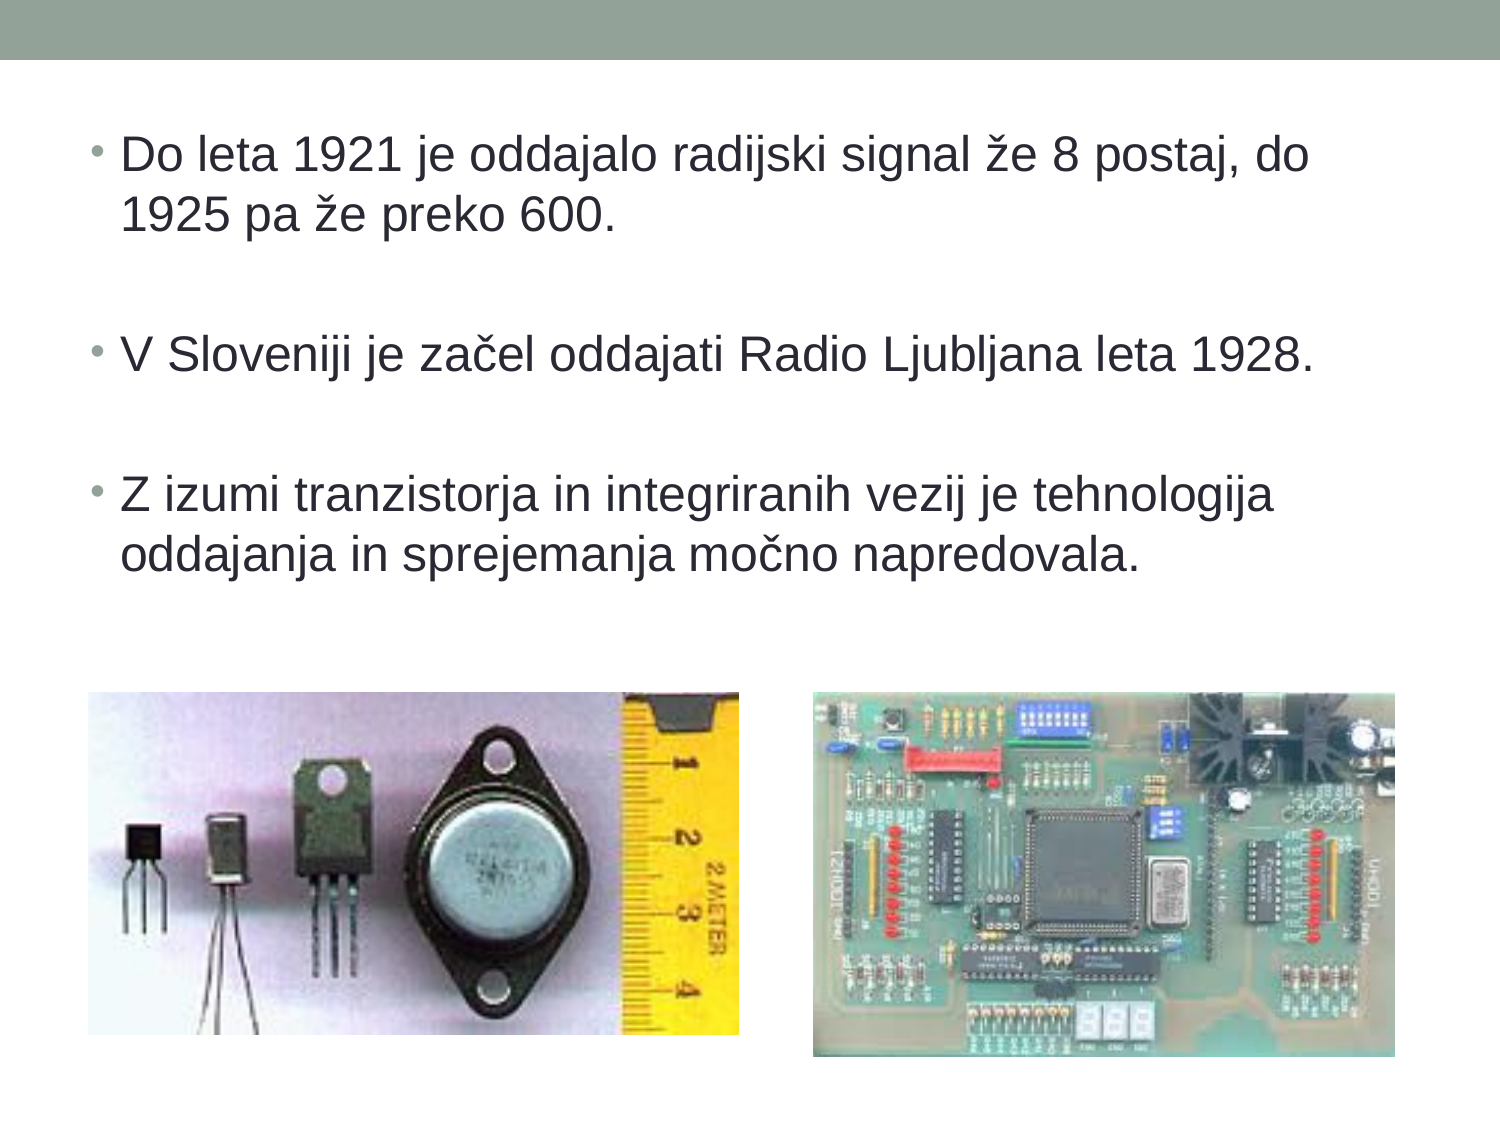

# Do leta 1921 je oddajalo radijski signal že 8 postaj, do 1925 pa že preko 600.
V Sloveniji je začel oddajati Radio Ljubljana leta 1928.
Z izumi tranzistorja in integriranih vezij je tehnologija oddajanja in sprejemanja močno napredovala.